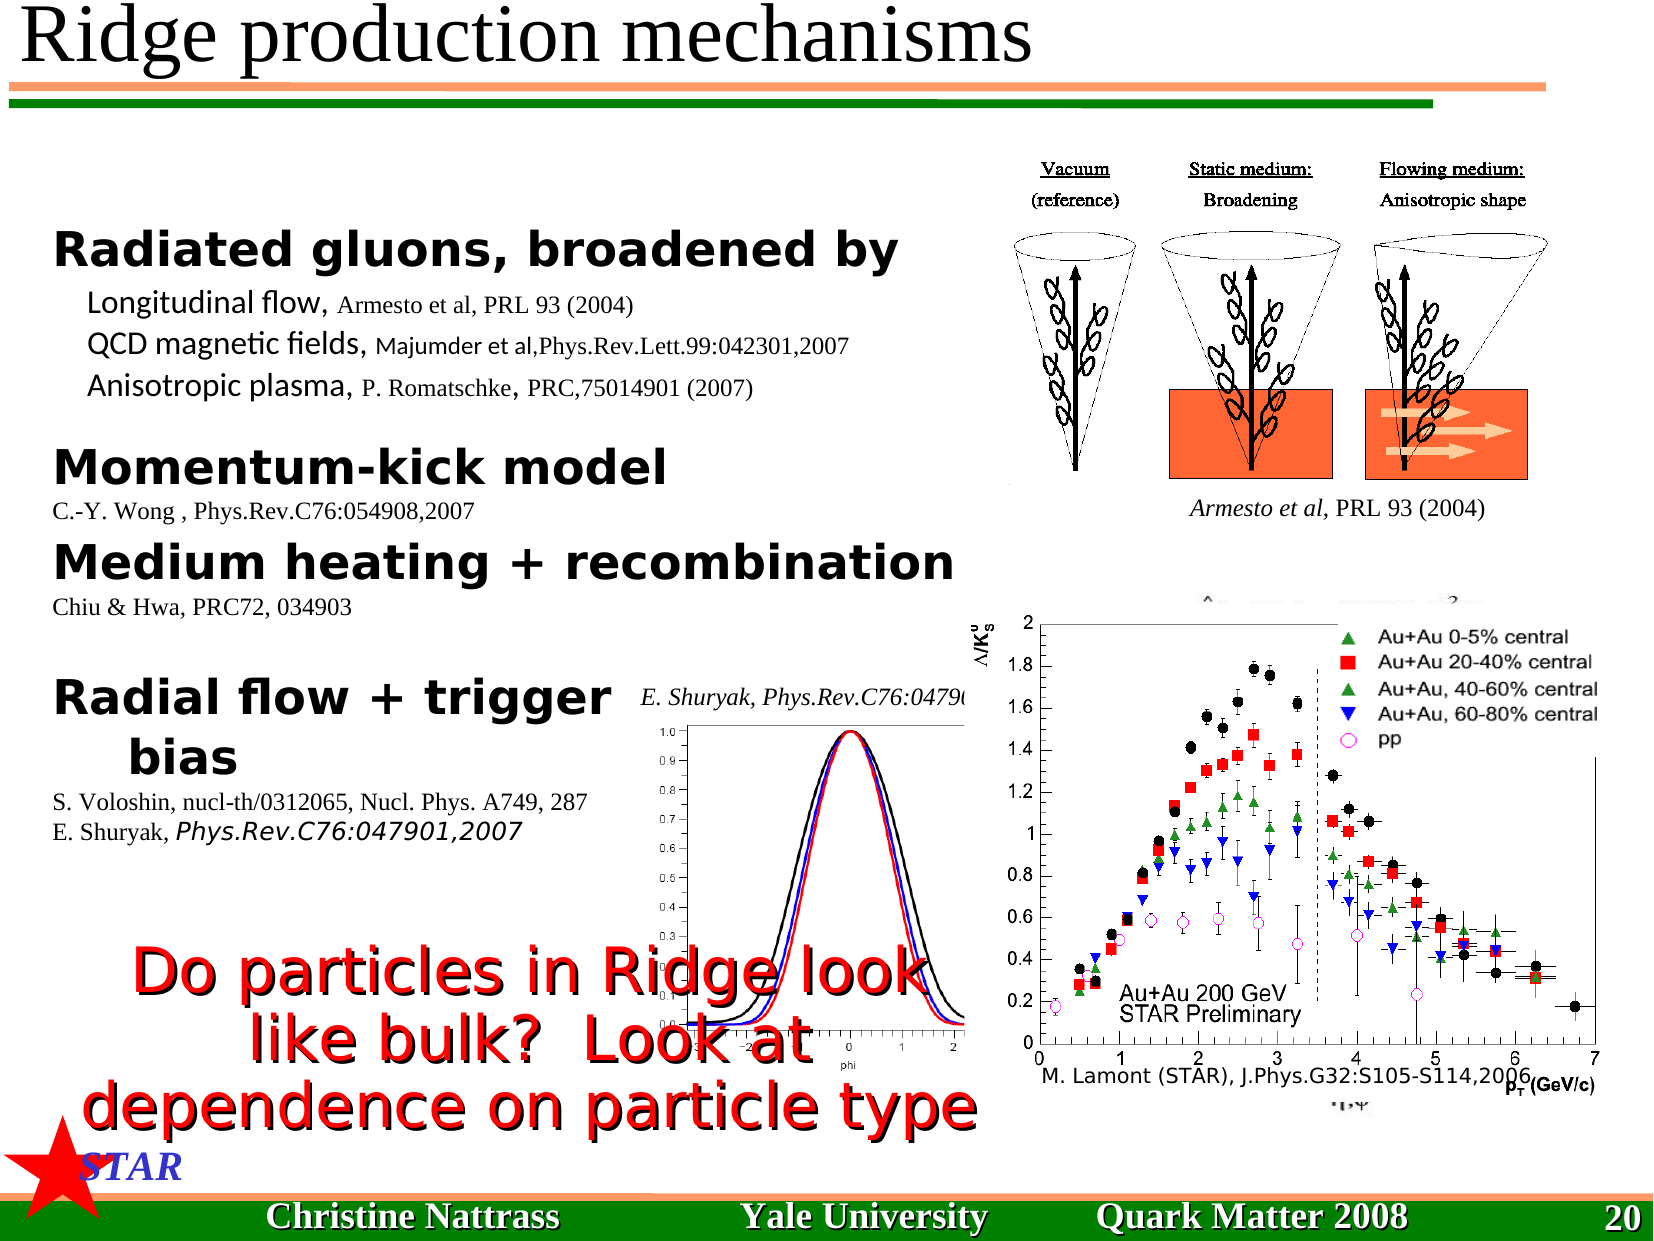

Ridge production mechanisms
Armesto et al, PRL 93 (2004)
Radiated gluons, broadened by
Longitudinal flow, Armesto et al, PRL 93 (2004)
QCD magnetic fields, Majumder et al,Phys.Rev.Lett.99:042301,2007
Anisotropic plasma, P. Romatschke, PRC,75014901 (2007)
Momentum-kick model
C.-Y. Wong , Phys.Rev.C76:054908,2007
Medium heating + recombination
Chiu & Hwa, PRC72, 034903
Radial flow + trigger
	bias
S. Voloshin, nucl-th/0312065, Nucl. Phys. A749, 287
E. Shuryak, Phys.Rev.C76:047901,2007
A. Majumder,
B. Muller,
S. Bass
Phys.Rev.Lett.99:042301,2007
M. Lamont (STAR), J.Phys.G32:S105-S114,2006
E. Shuryak, Phys.Rev.C76:047901,2007
Do particles in Ridge look like bulk? Look at dependence on particle type